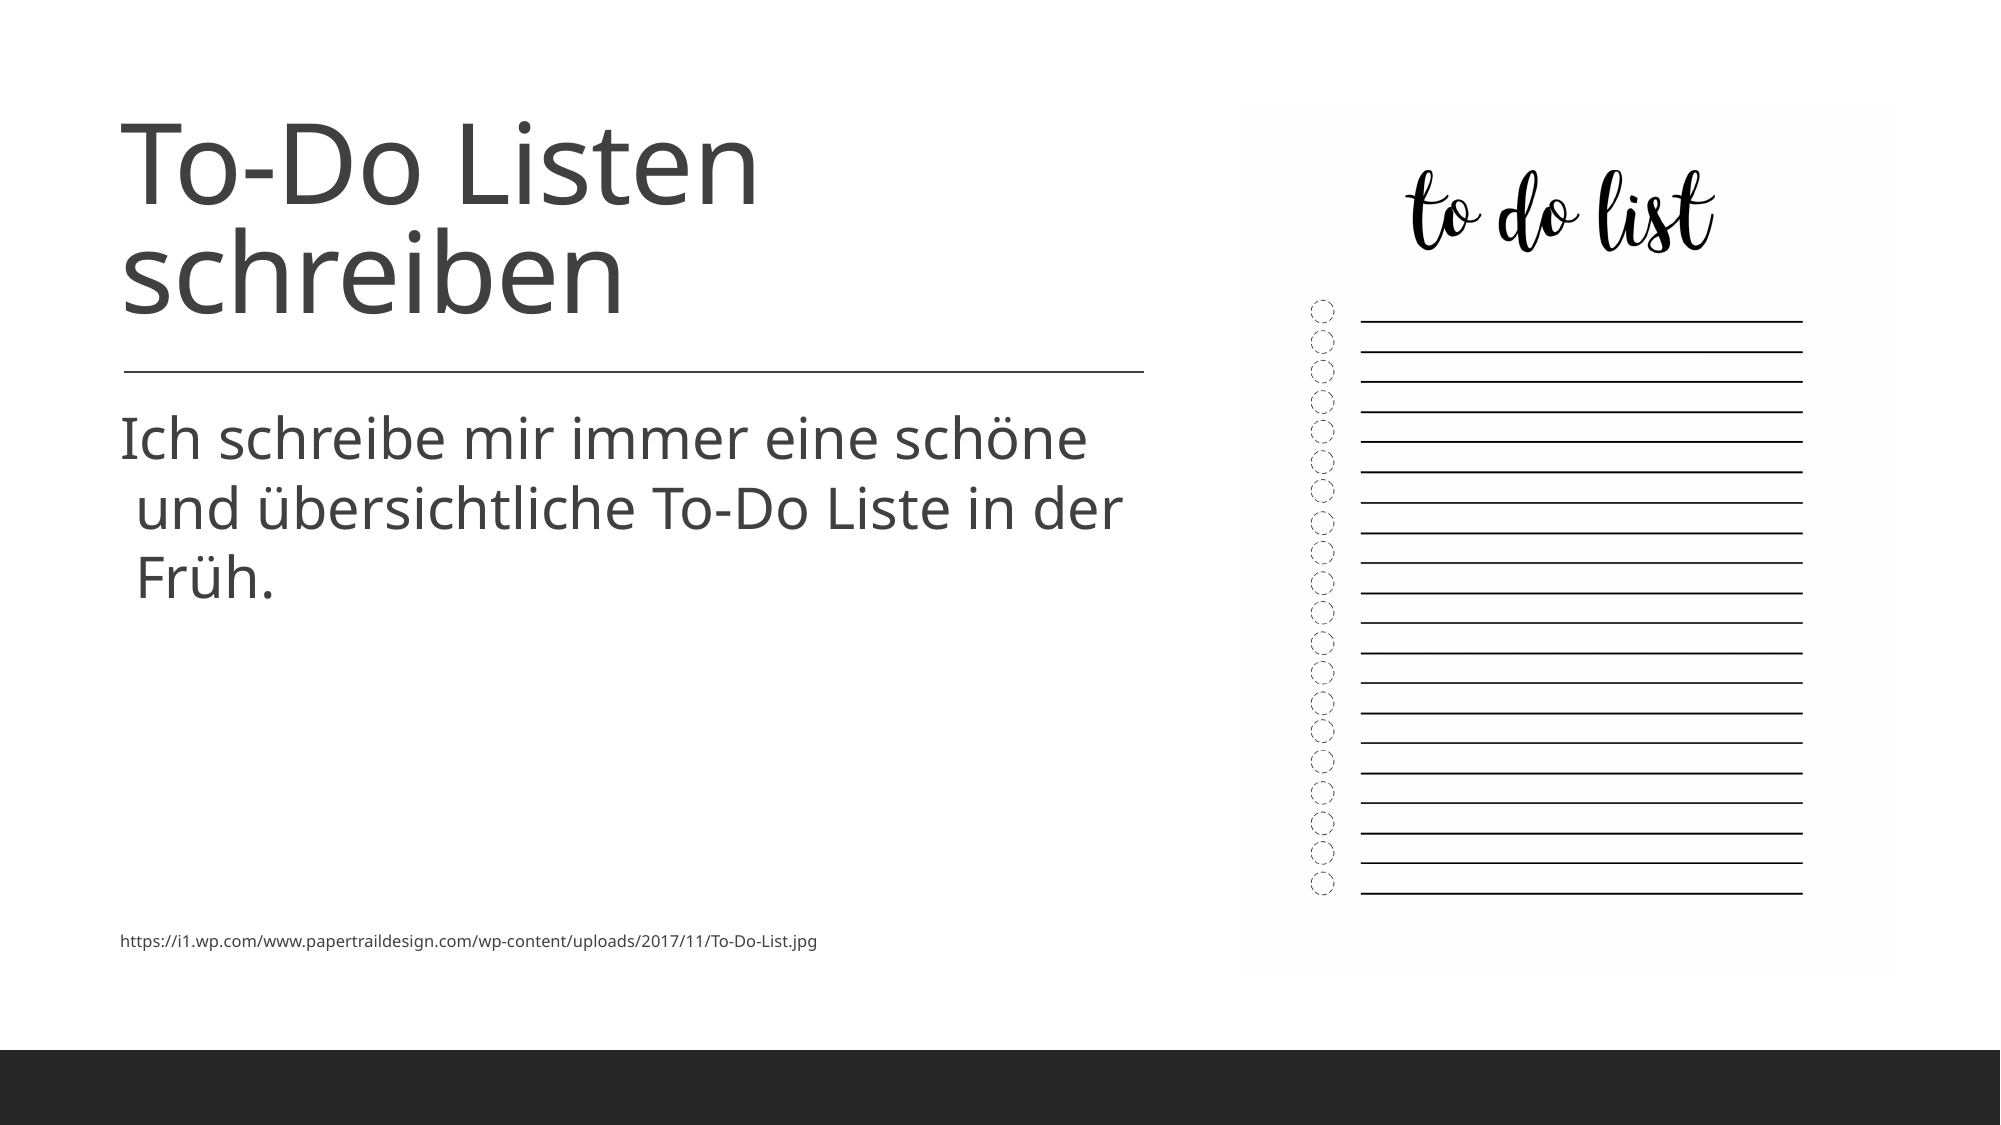

# To-Do Listen schreiben
Ich schreibe mir immer eine schöne und übersichtliche To-Do Liste in der Früh.
https://i1.wp.com/www.papertraildesign.com/wp-content/uploads/2017/11/To-Do-List.jpg